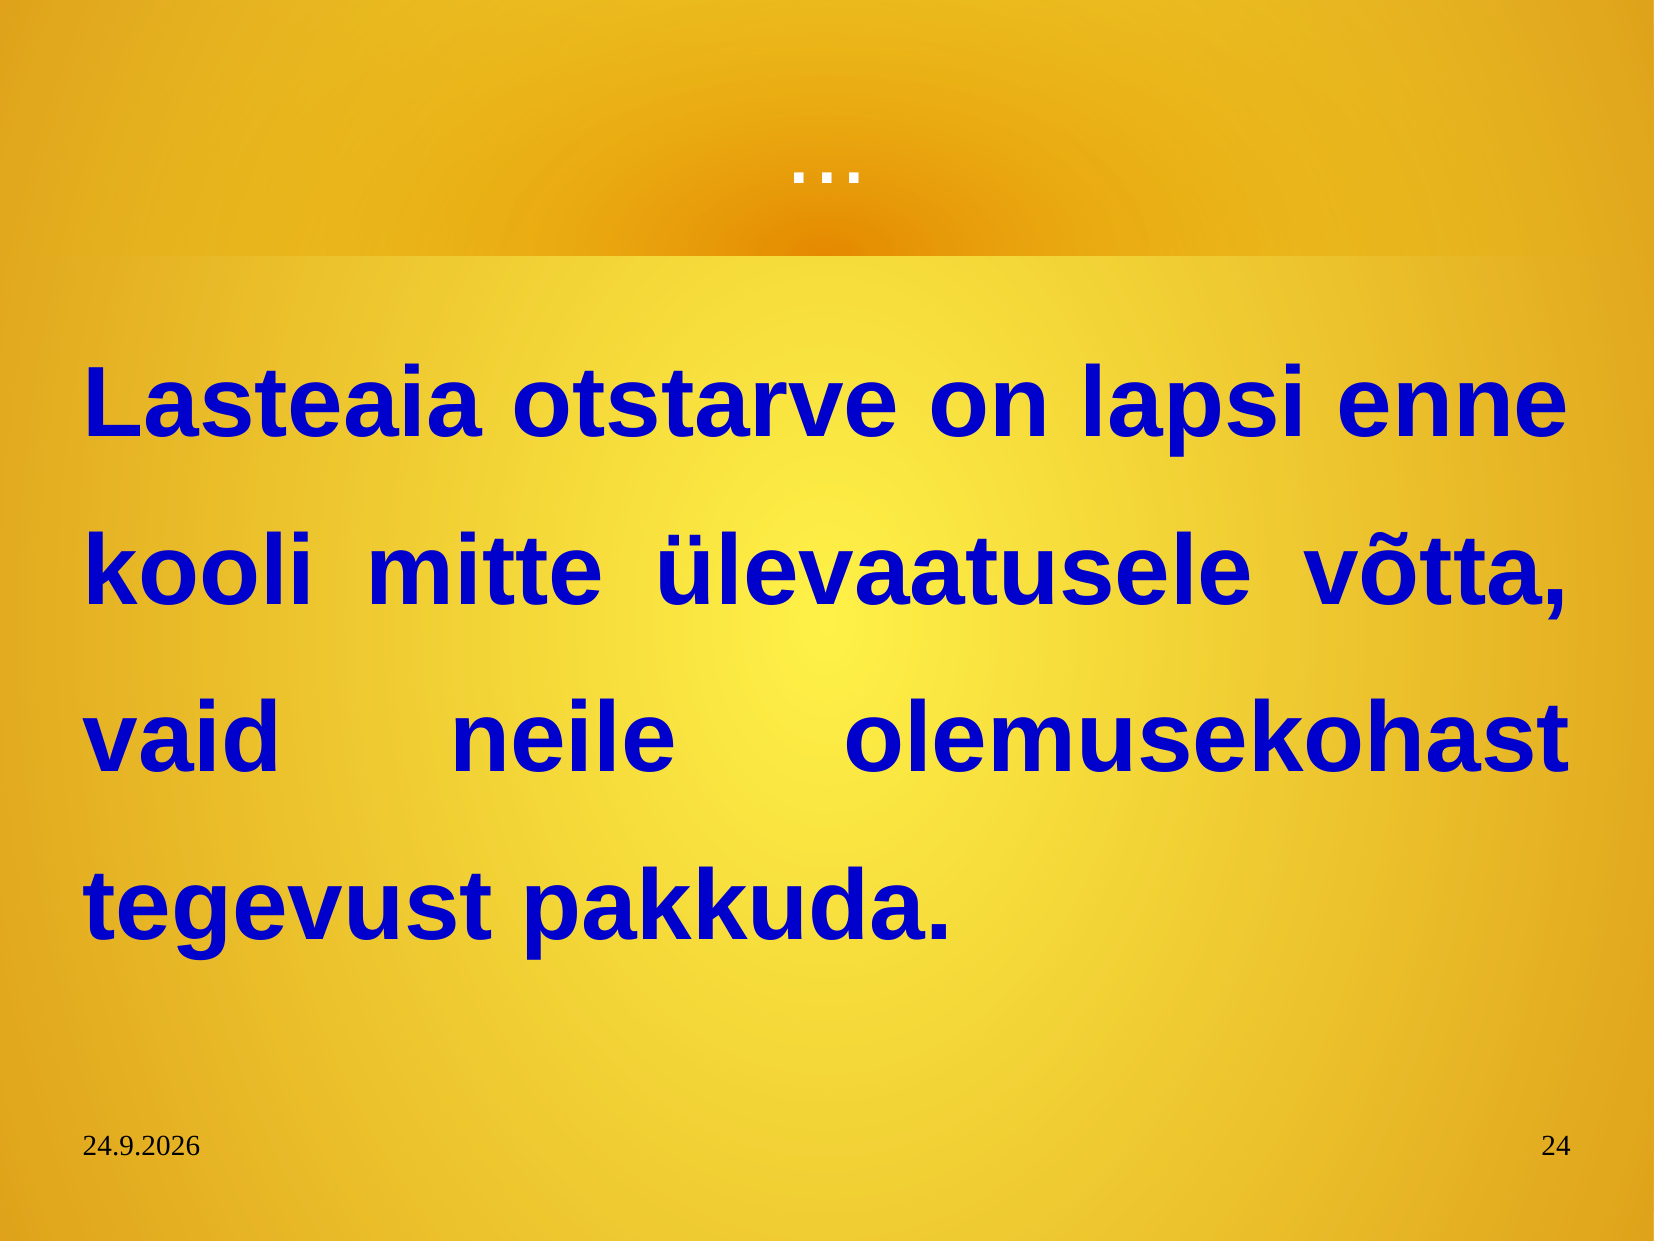

# ...
Lasteaia otstarve on lapsi enne kooli mitte ülevaatusele võtta, vaid neile olemusekohast tegevust pakkuda.
24